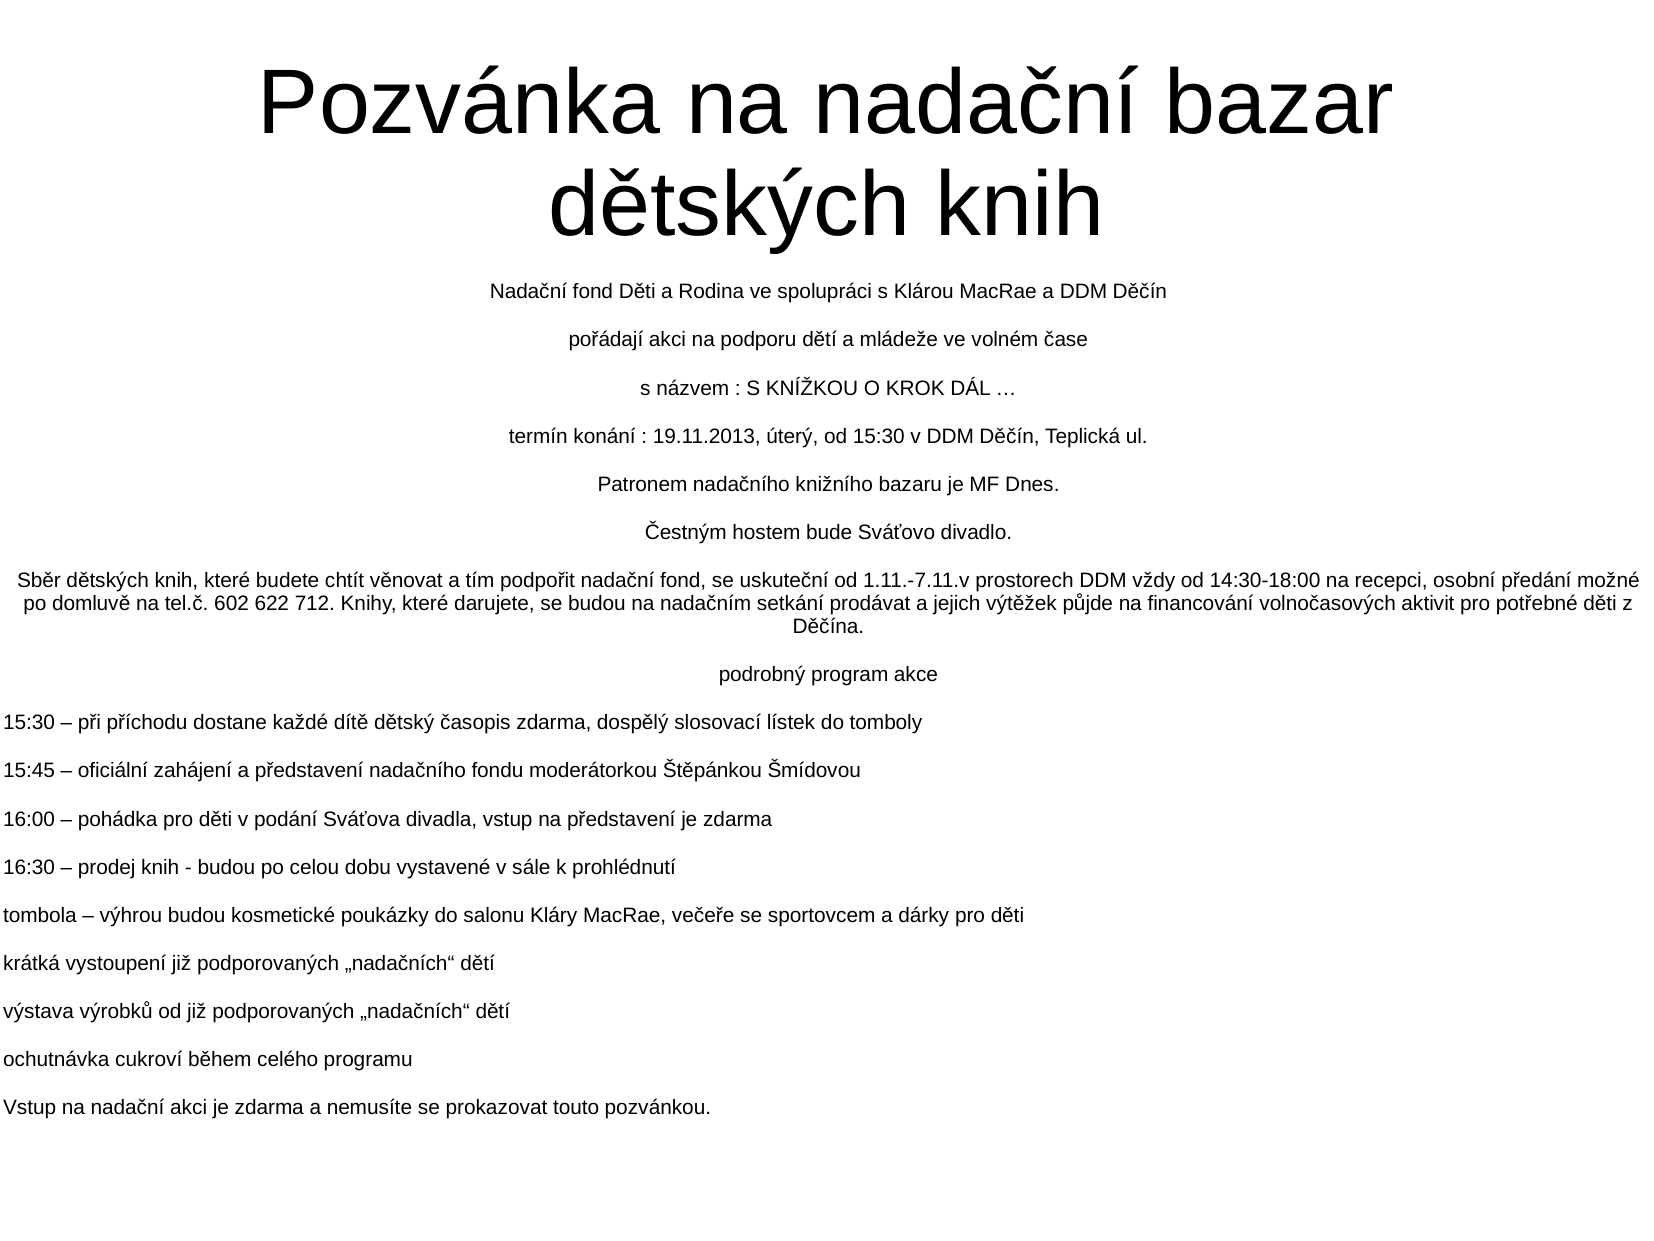

Nadační fond Děti a Rodina ve spolupráci s Klárou MacRae a DDM Děčín
pořádají akci na podporu dětí a mládeže ve volném čase
s názvem : S KNÍŽKOU O KROK DÁL …
termín konání : 19.11.2013, úterý, od 15:30 v DDM Děčín, Teplická ul.
Patronem nadačního knižního bazaru je MF Dnes.
Čestným hostem bude Sváťovo divadlo.
Sběr dětských knih, které budete chtít věnovat a tím podpořit nadační fond, se uskuteční od 1.11.-7.11.v prostorech DDM vždy od 14:30-18:00 na recepci, osobní předání možné po domluvě na tel.č. 602 622 712. Knihy, které darujete, se budou na nadačním setkání prodávat a jejich výtěžek půjde na financování volnočasových aktivit pro potřebné děti z Děčína.
podrobný program akce
15:30 – při příchodu dostane každé dítě dětský časopis zdarma, dospělý slosovací lístek do tomboly
15:45 – oficiální zahájení a představení nadačního fondu moderátorkou Štěpánkou Šmídovou
16:00 – pohádka pro děti v podání Sváťova divadla, vstup na představení je zdarma
16:30 – prodej knih - budou po celou dobu vystavené v sále k prohlédnutí
tombola – výhrou budou kosmetické poukázky do salonu Kláry MacRae, večeře se sportovcem a dárky pro děti
krátká vystoupení již podporovaných „nadačních“ dětí
výstava výrobků od již podporovaných „nadačních“ dětí
ochutnávka cukroví během celého programu
Vstup na nadační akci je zdarma a nemusíte se prokazovat touto pozvánkou.
# Pozvánka na nadační bazar dětských knih